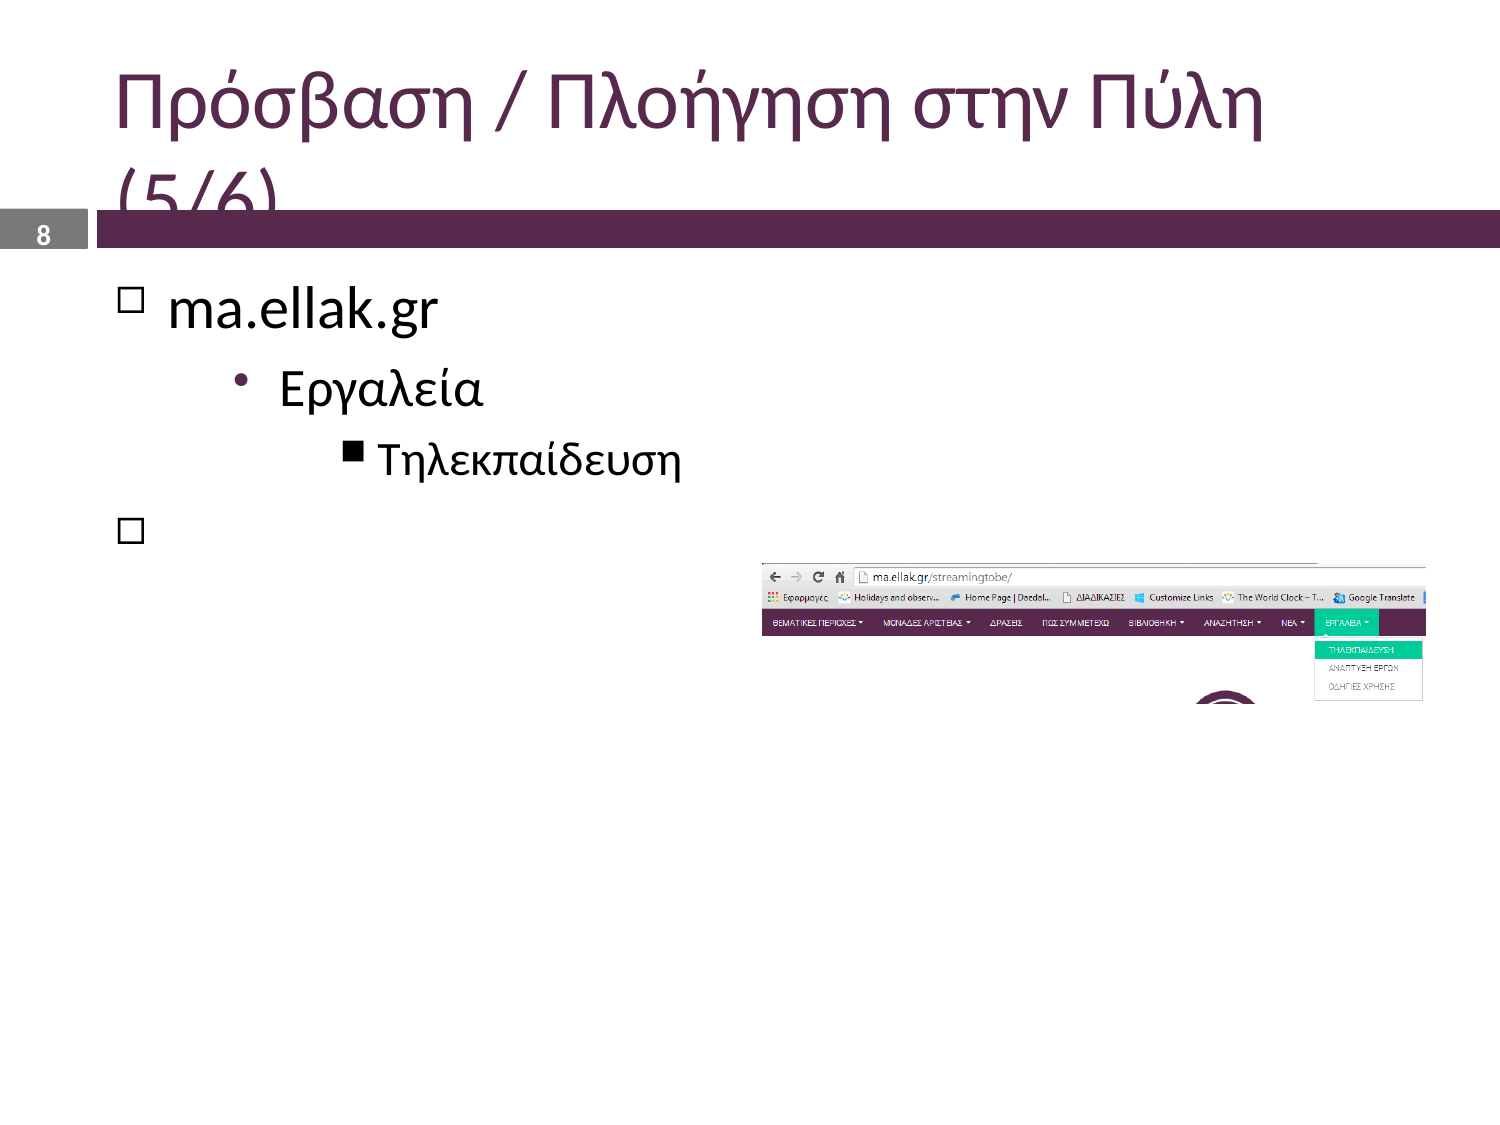

# Πρόσβαση / Πλοήγηση στην Πύλη (5/6)
ma.ellak.gr
Εργαλεία
Τηλεκπαίδευση